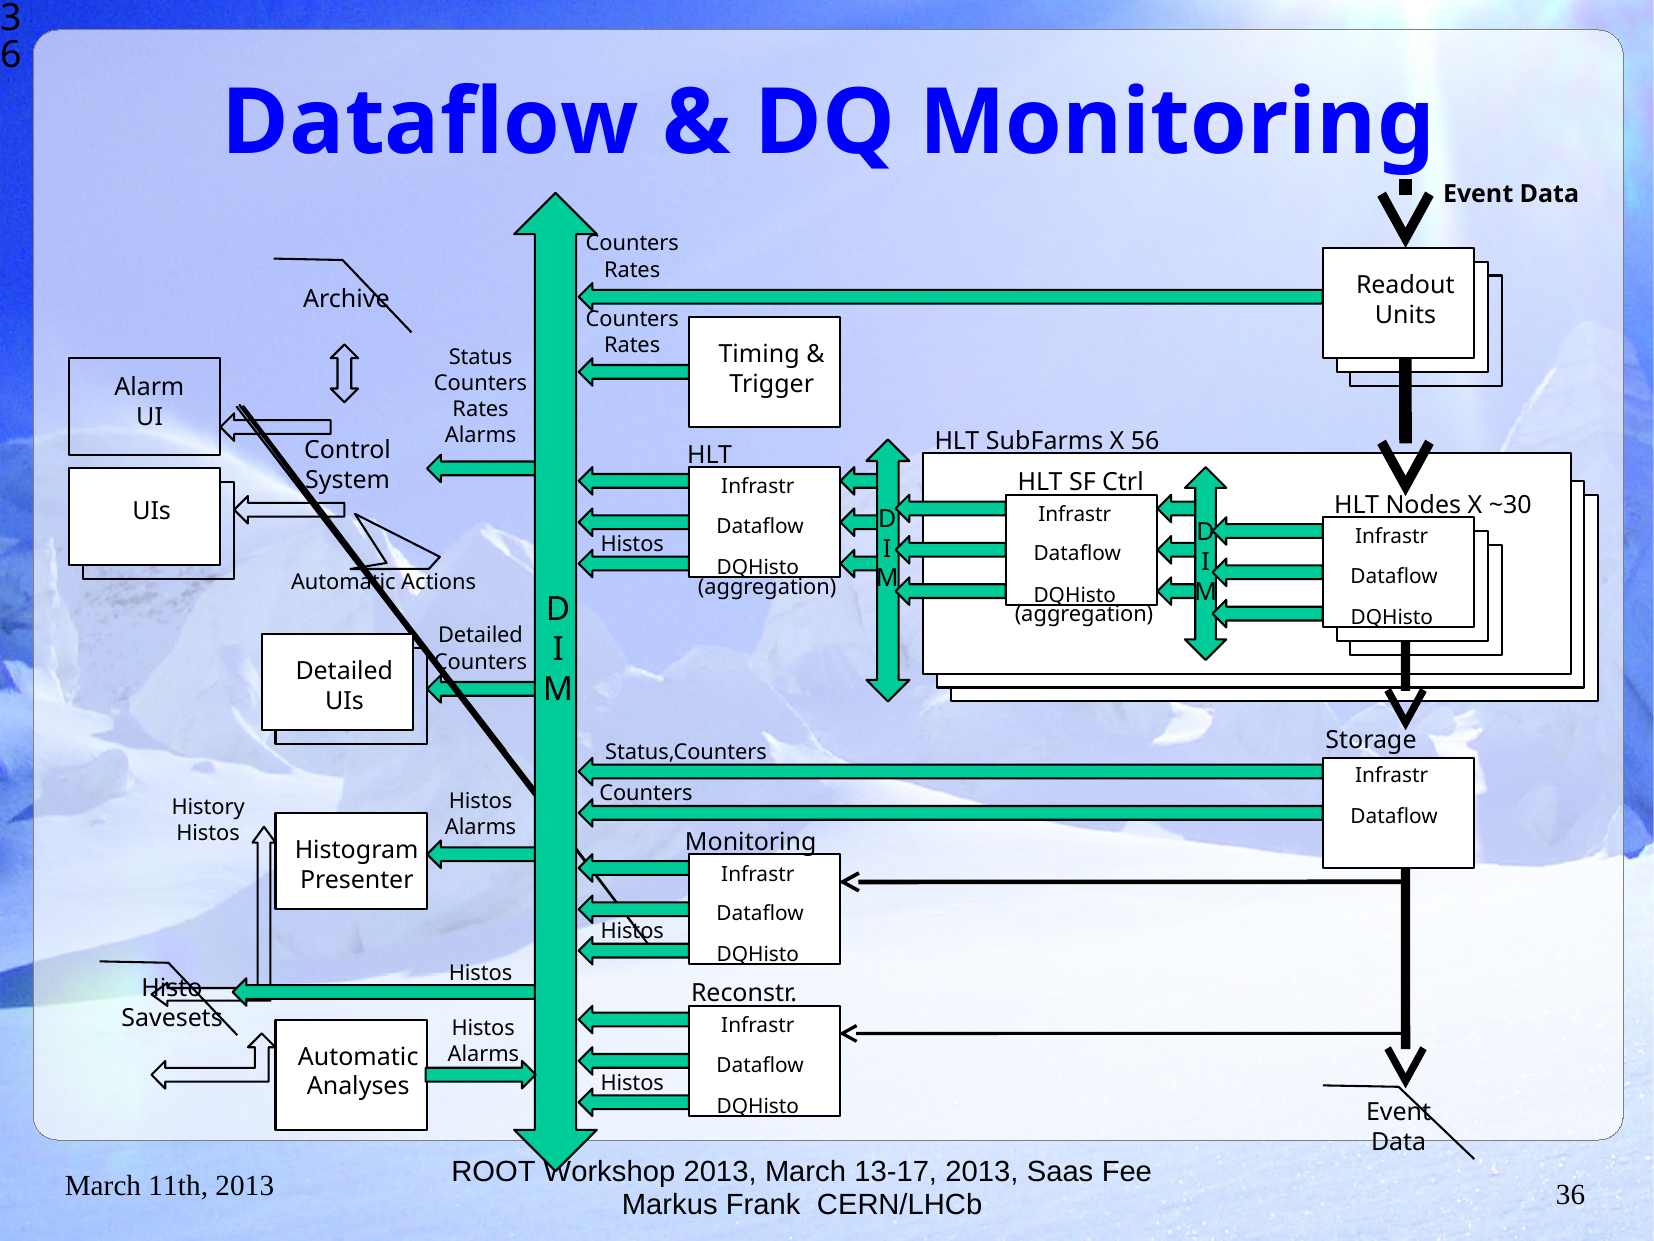

# Dataflow & DQ Monitoring
Event Data
Counters
Rates
Readout
Units
Archive
UI
Counters
Rates
Timing &
Trigger
Status
Counters
Rates
Alarms
UI
Alarm
UI
HLT SubFarms X 56
Control
System
HLT
HLT SF Ctrl
Infrastr
HLT Nodes X ~30
UIs
D
I
M
Infrastr
UI
Dataflow
D
I
M
Infrastr
Histos
Dataflow
DQHisto
Dataflow
Automatic Actions
(aggregation)
DQHisto
D
I
M
(aggregation)
DQHisto
Detailed
Counters
Detailed
UIs
UI
Storage
Status,Counters
Infrastr
Counters
Histos
Alarms
History
Histos
Dataflow
Monitoring
Histogram
Presenter
UI
Infrastr
Dataflow
Histos
DQHisto
Histos
Histo
Savesets
Reconstr.
Histos
Alarms
Infrastr
Automatic
Analyses
Dataflow
UI
Histos
DQHisto
Event
Data
March 11th, 2013
36